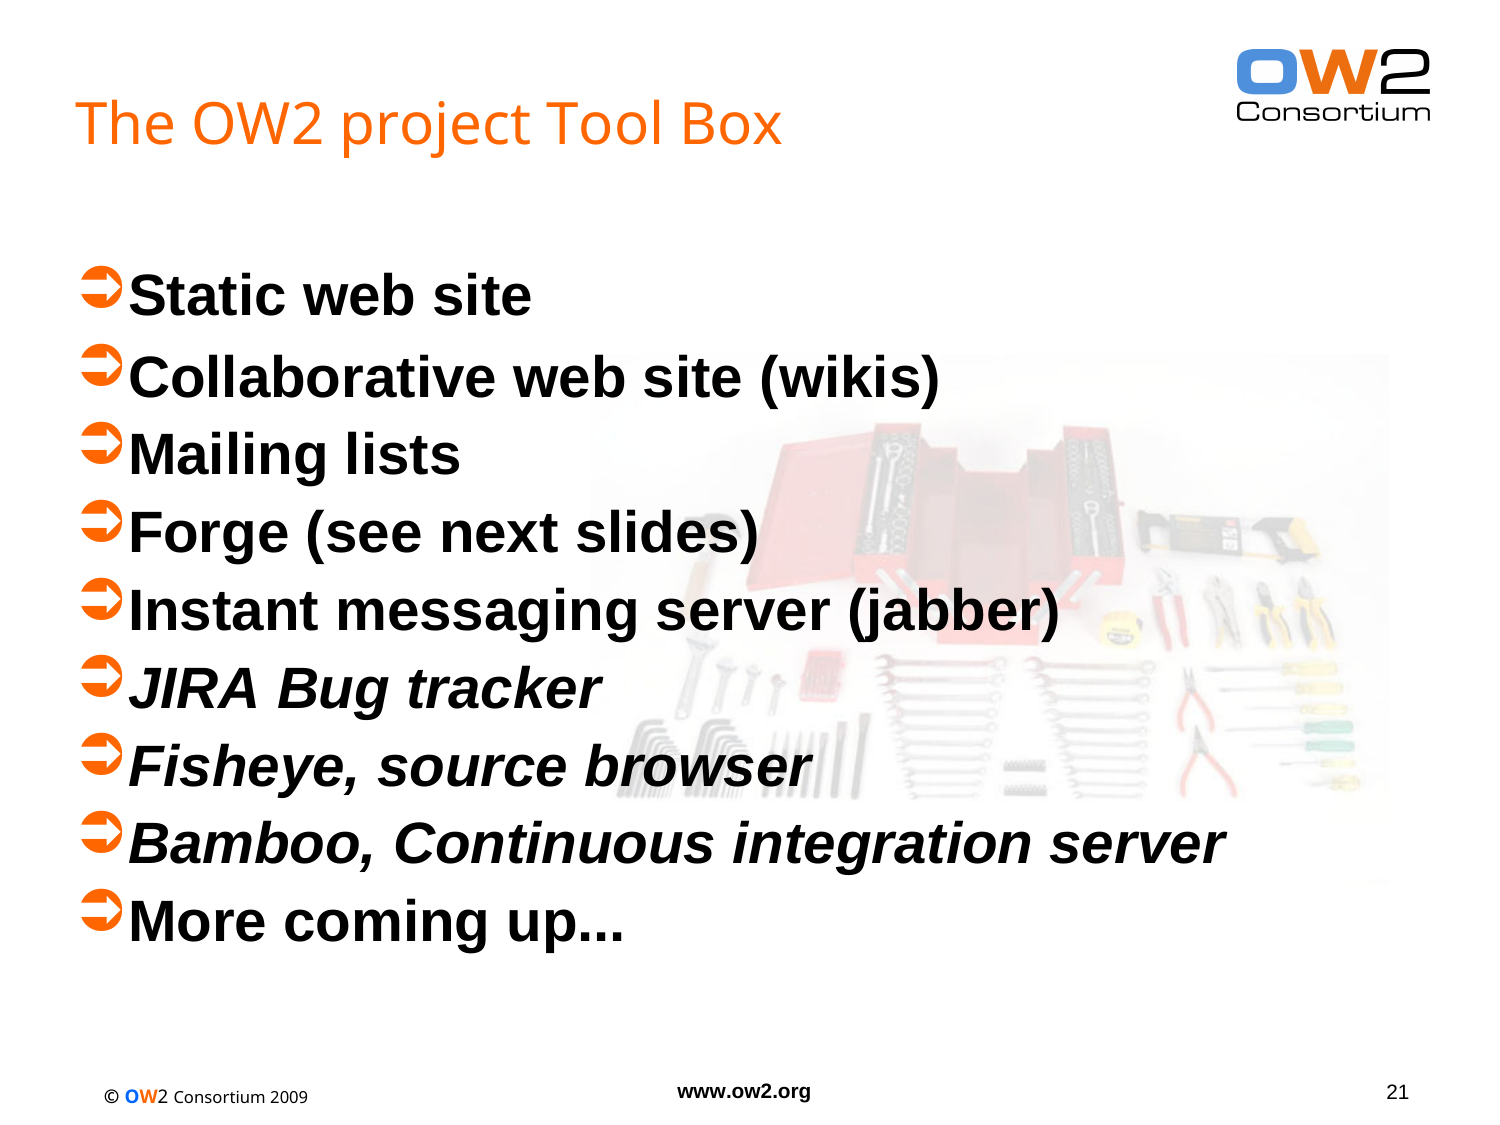

# The OW2 project Tool Box
Static web site
Collaborative web site (wikis)
Mailing lists
Forge (see next slides)
Instant messaging server (jabber)
JIRA Bug tracker
Fisheye, source browser
Bamboo, Continuous integration server
More coming up...
21